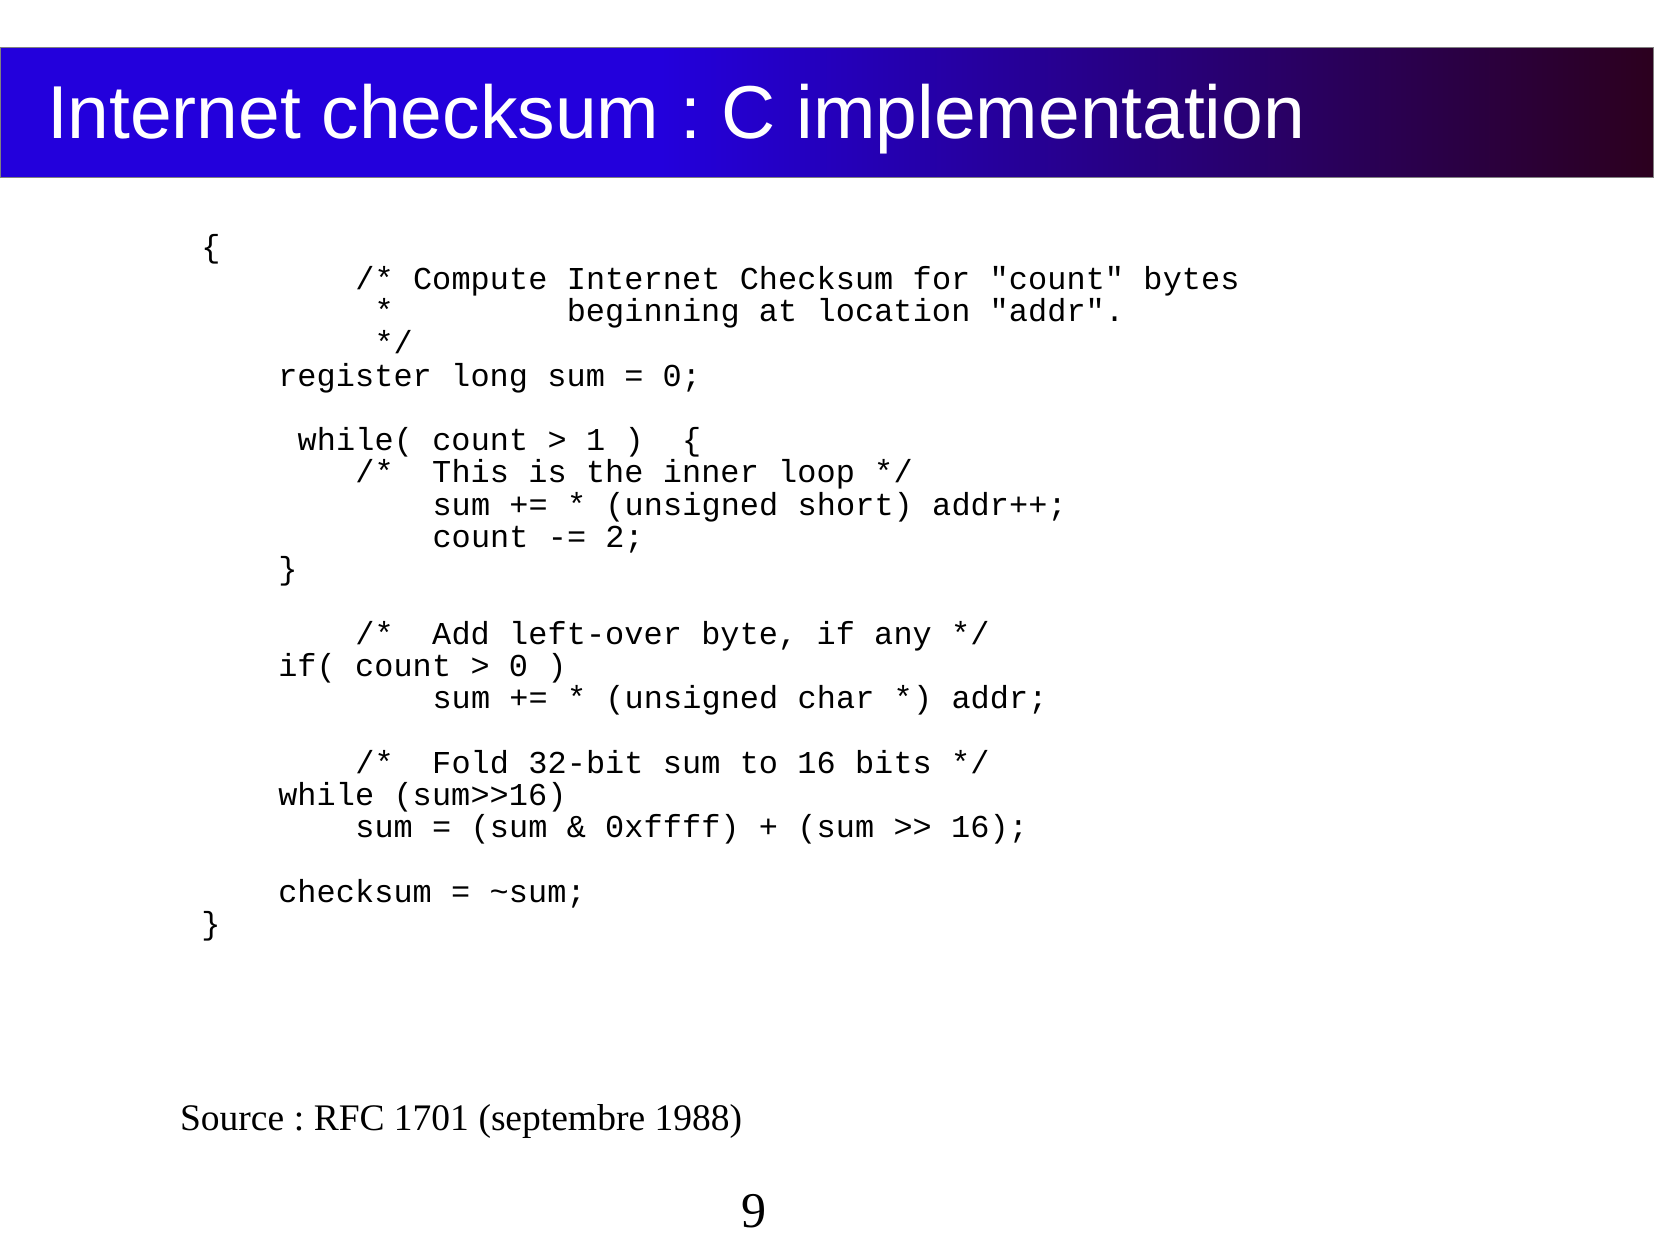

# Internet checksum : C implementation
 {
 /* Compute Internet Checksum for "count" bytes
 * beginning at location "addr".
 */
 register long sum = 0;
 while( count > 1 ) {
 /* This is the inner loop */
 sum += * (unsigned short) addr++;
 count -= 2;
 }
 /* Add left-over byte, if any */
 if( count > 0 )
 sum += * (unsigned char *) addr;
 /* Fold 32-bit sum to 16 bits */
 while (sum>>16)
 sum = (sum & 0xffff) + (sum >> 16);
 checksum = ~sum;
 }
Source : RFC 1701 (septembre 1988)